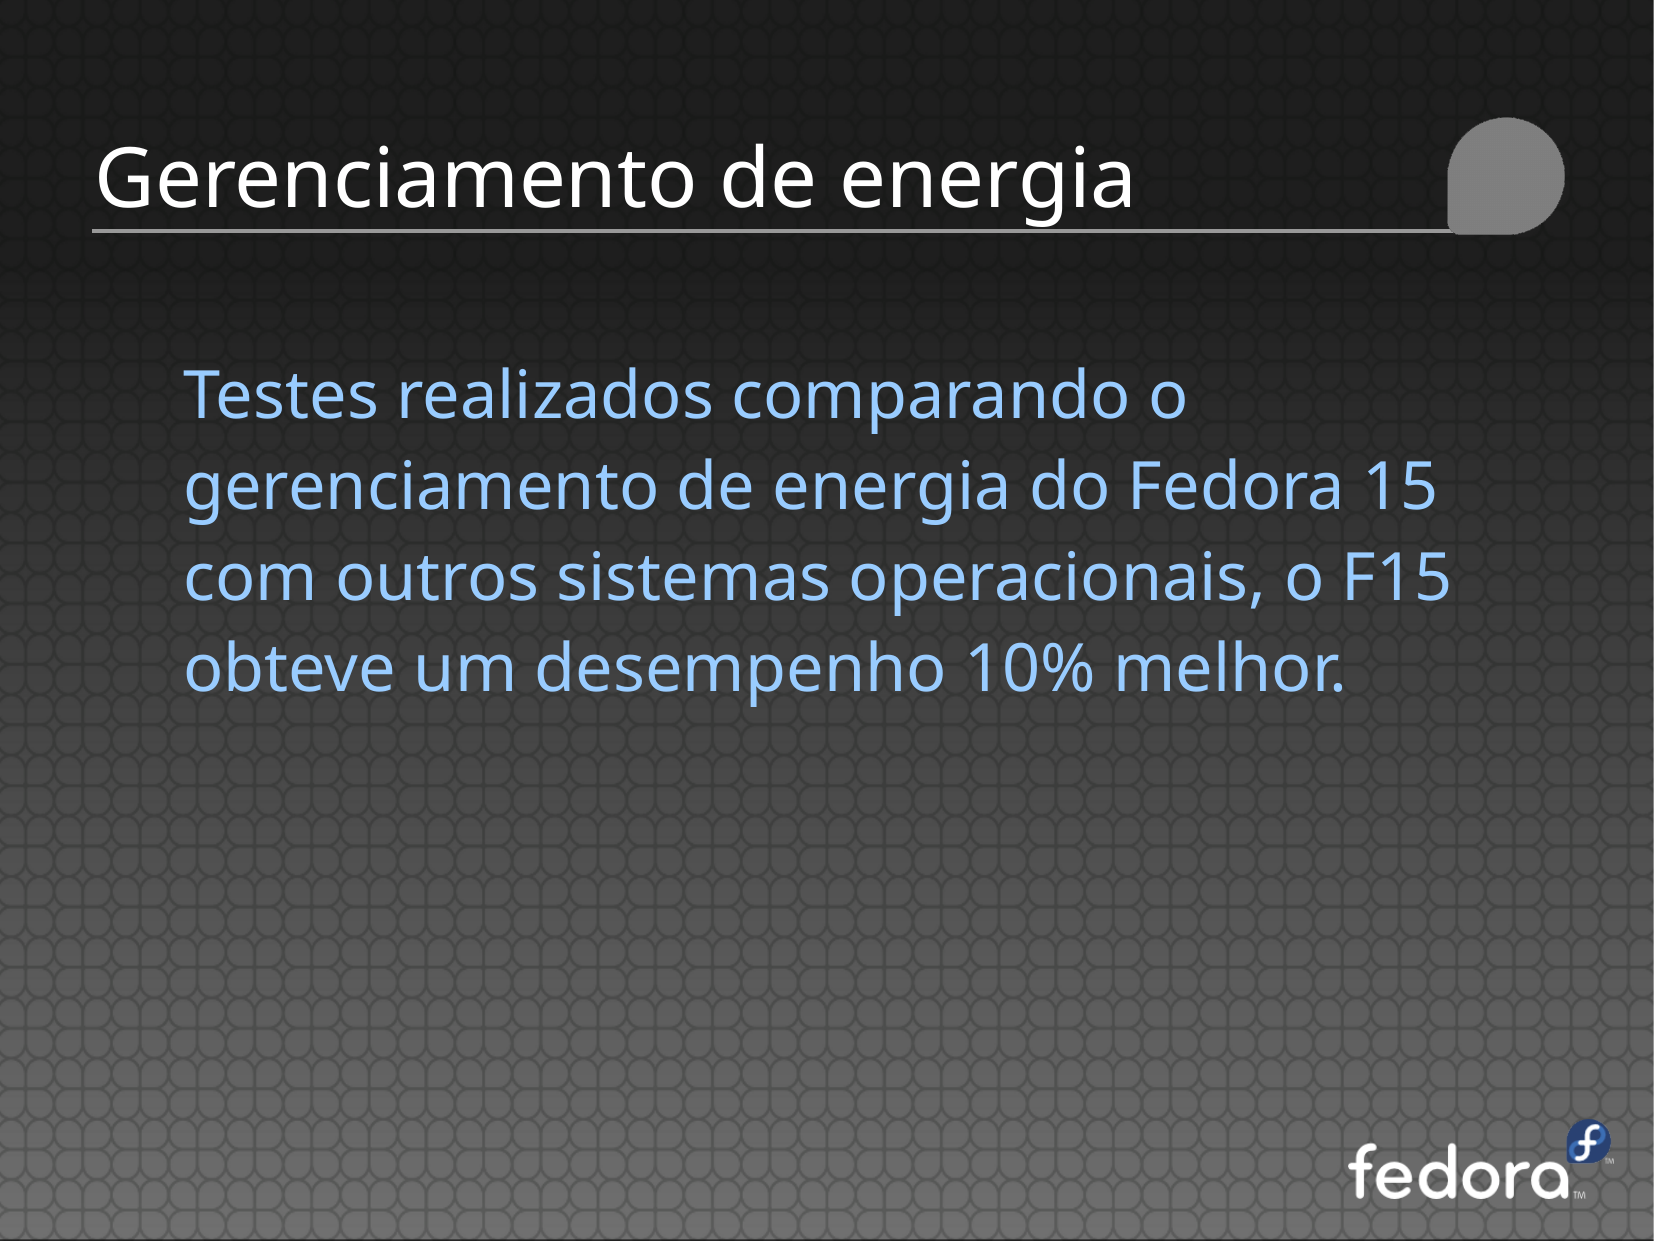

# Gerenciamento de energia
Testes realizados comparando o gerenciamento de energia do Fedora 15 com outros sistemas operacionais, o F15 obteve um desempenho 10% melhor.